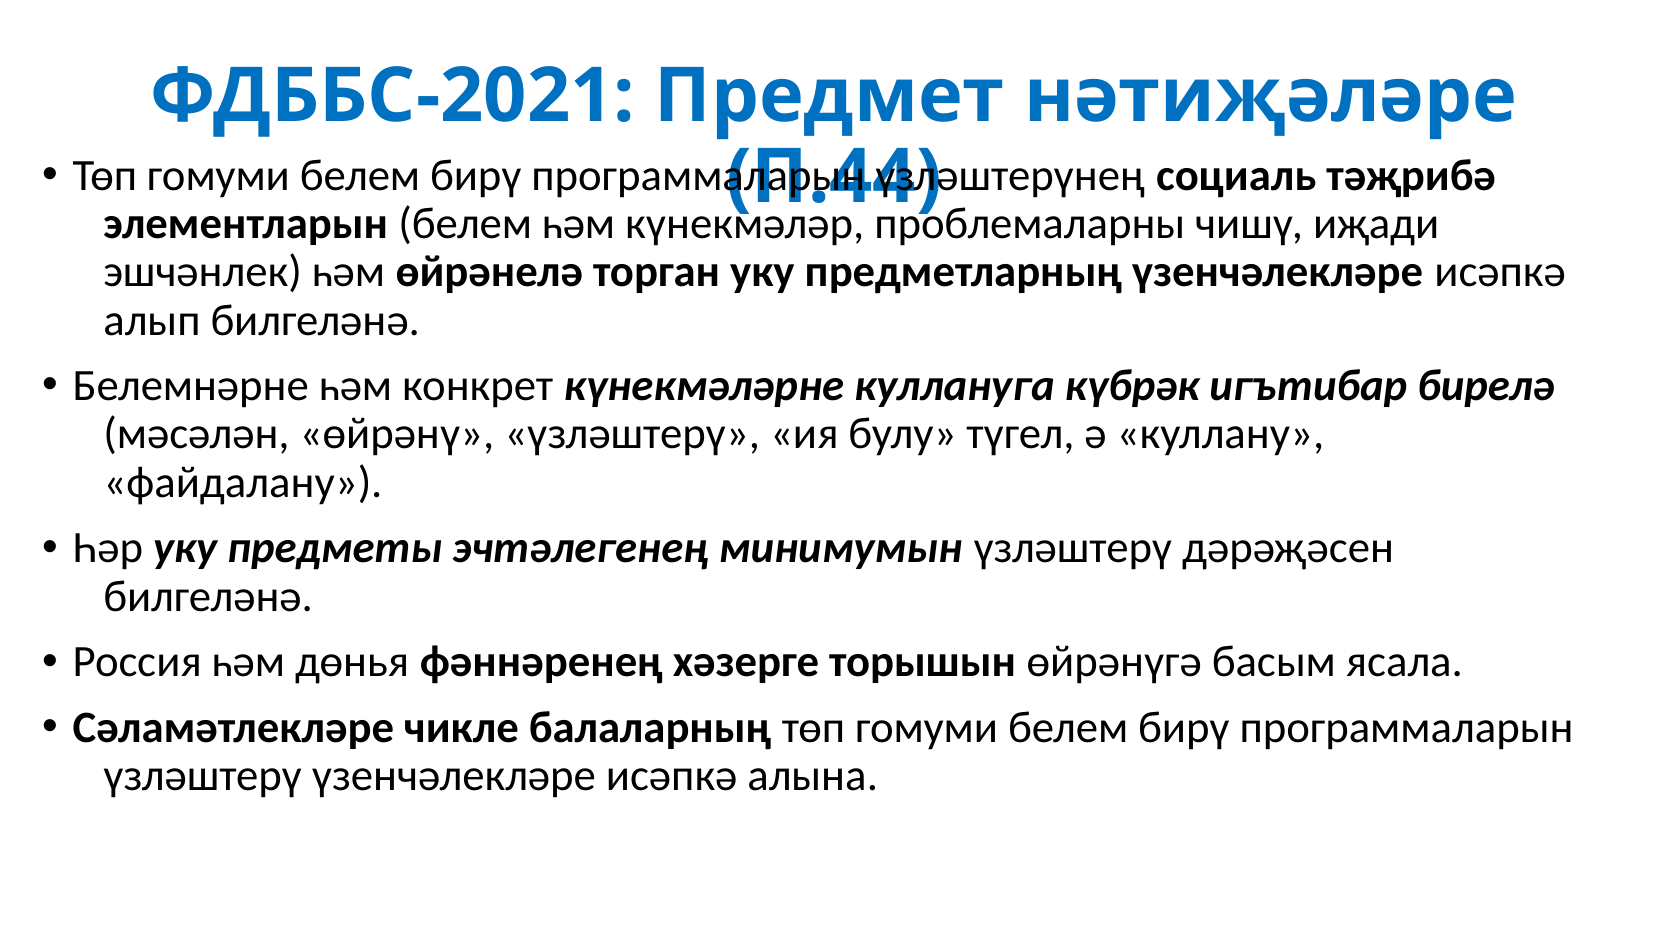

ФДББС-2021: Предмет нәтиҗәләре (П.44)
Төп гомуми белем бирү программаларын үзләштерүнең социаль тәҗрибә элементларын (белем һәм күнекмәләр, проблемаларны чишү, иҗади эшчәнлек) һәм өйрәнелә торган уку предметларның үзенчәлекләре исәпкә алып билгеләнә.
Белемнәрне һәм конкрет күнекмәләрне куллануга күбрәк игътибар бирелә (мәсәлән, «өйрәнү», «үзләштерү», «ия булу» түгел, ә «куллану», «файдалану»).
Һәр уку предметы эчтәлегенең минимумын үзләштерү дәрәҗәсен билгеләнә.
Россия һәм дөнья фәннәренең хәзерге торышын өйрәнүгә басым ясала.
Сәламәтлекләре чикле балаларның төп гомуми белем бирү программаларын үзләштерү үзенчәлекләре исәпкә алына.